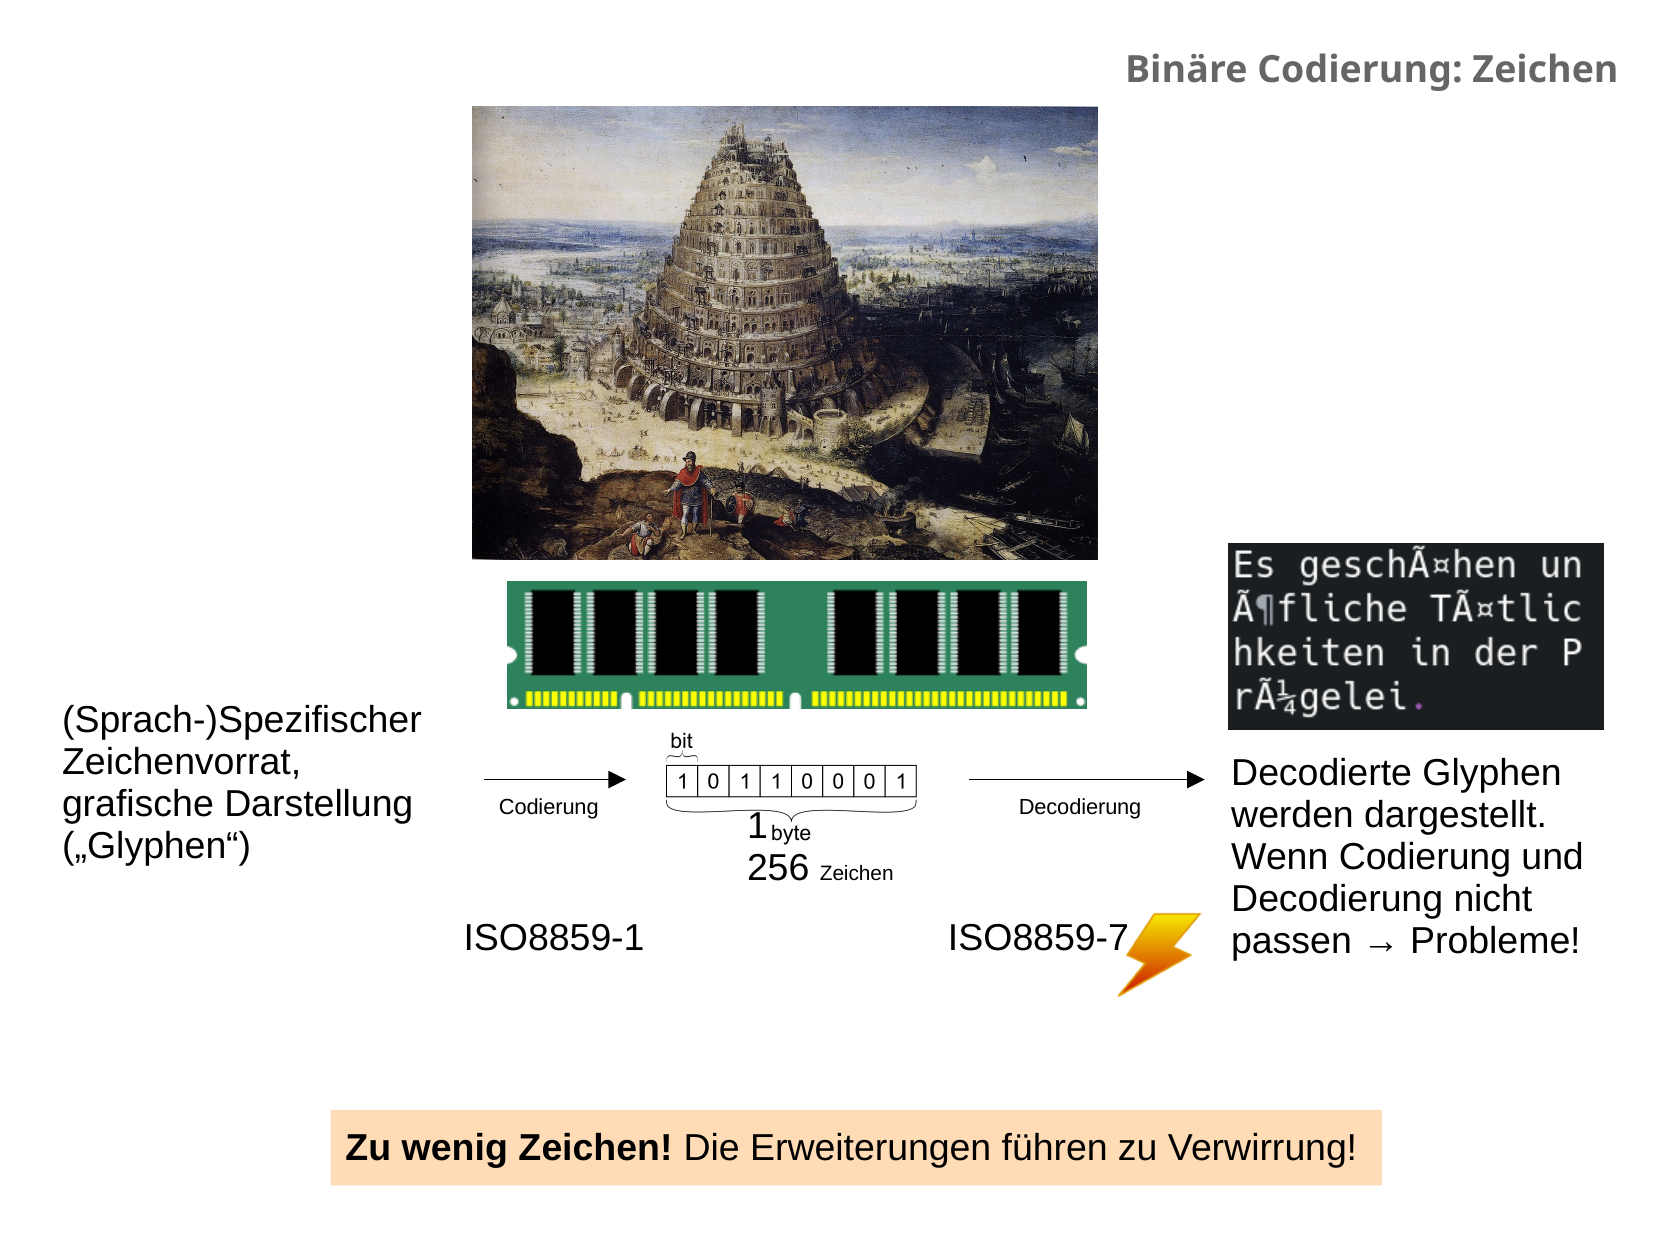

Binäre Codierung: Zeichen
(Sprach-)Spezifischer Zeichenvorrat, grafische Darstellung
(„Glyphen“)
Decodierte Glyphen werden dargestellt.
Wenn Codierung und Decodierung nicht passen → Probleme!
Codierung
Decodierung
1
256 Zeichen
ISO8859-1
ISO8859-7
Zu wenig Zeichen! Die Erweiterungen führen zu Verwirrung!